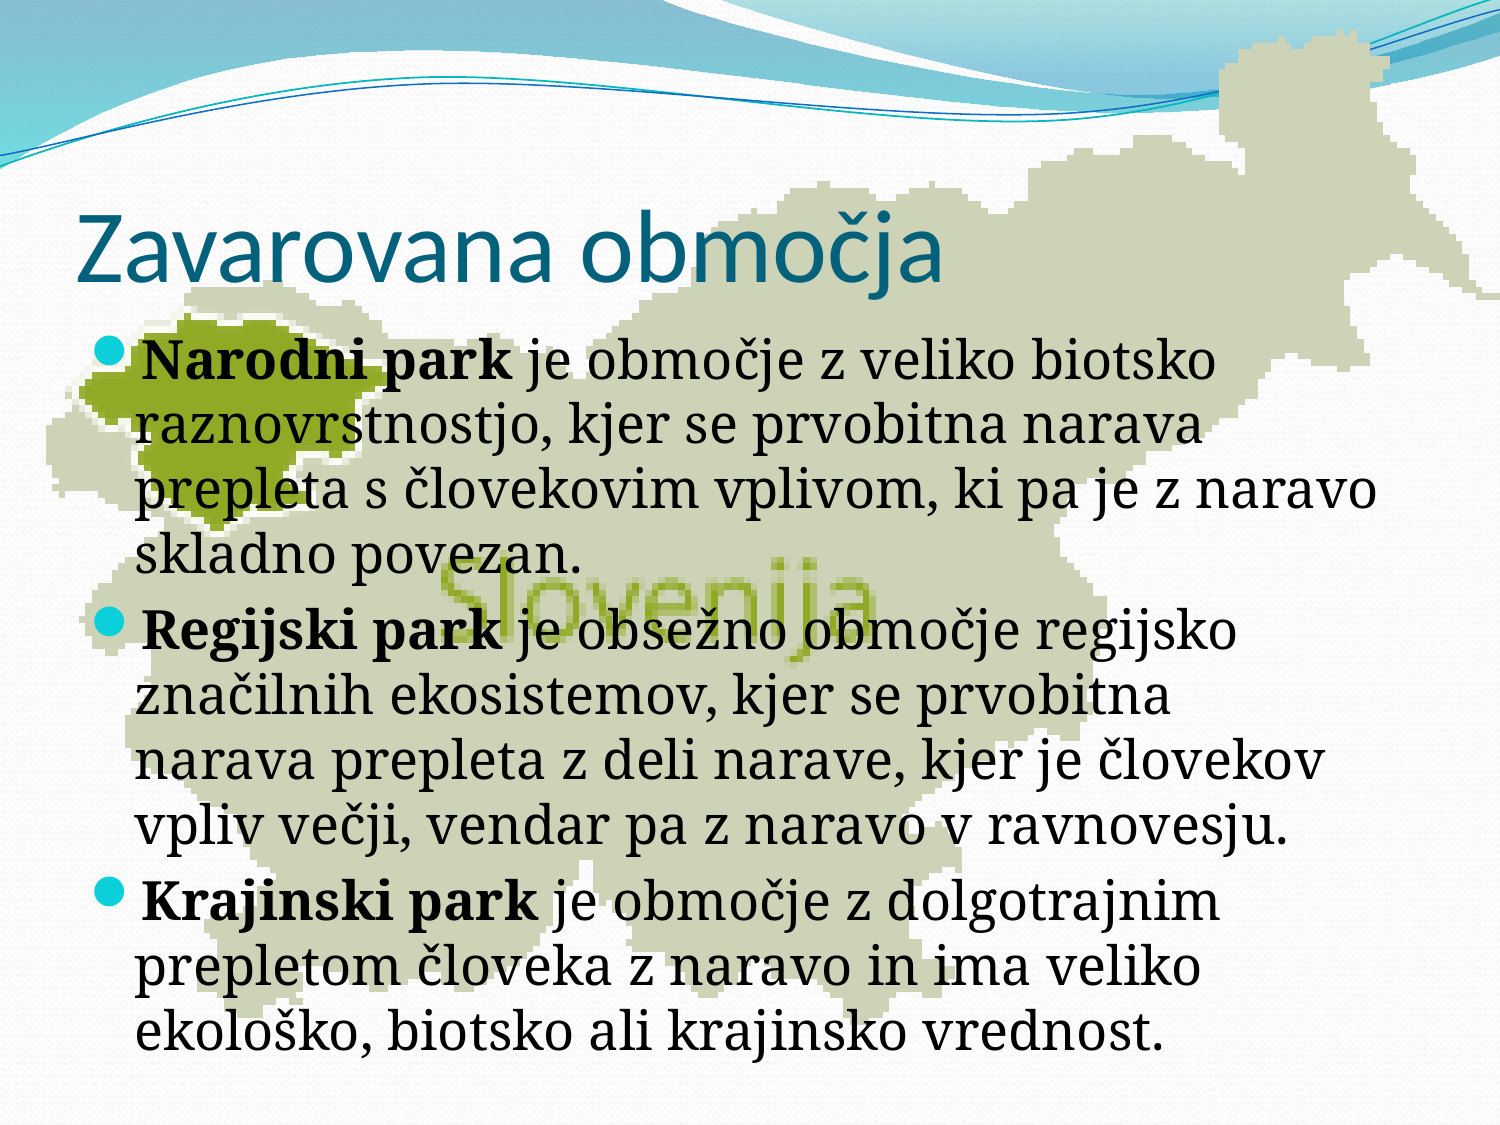

# Zavarovana območja
Narodni park je območje z veliko biotsko raznovrstnostjo, kjer se prvobitna narava prepleta s človekovim vplivom, ki pa je z naravo skladno povezan.
Regijski park je obsežno območje regijsko značilnih ekosistemov, kjer se prvobitna narava prepleta z deli narave, kjer je človekov vpliv večji, vendar pa z naravo v ravnovesju.
Krajinski park je območje z dolgotrajnim prepletom človeka z naravo in ima veliko ekološko, biotsko ali krajinsko vrednost.